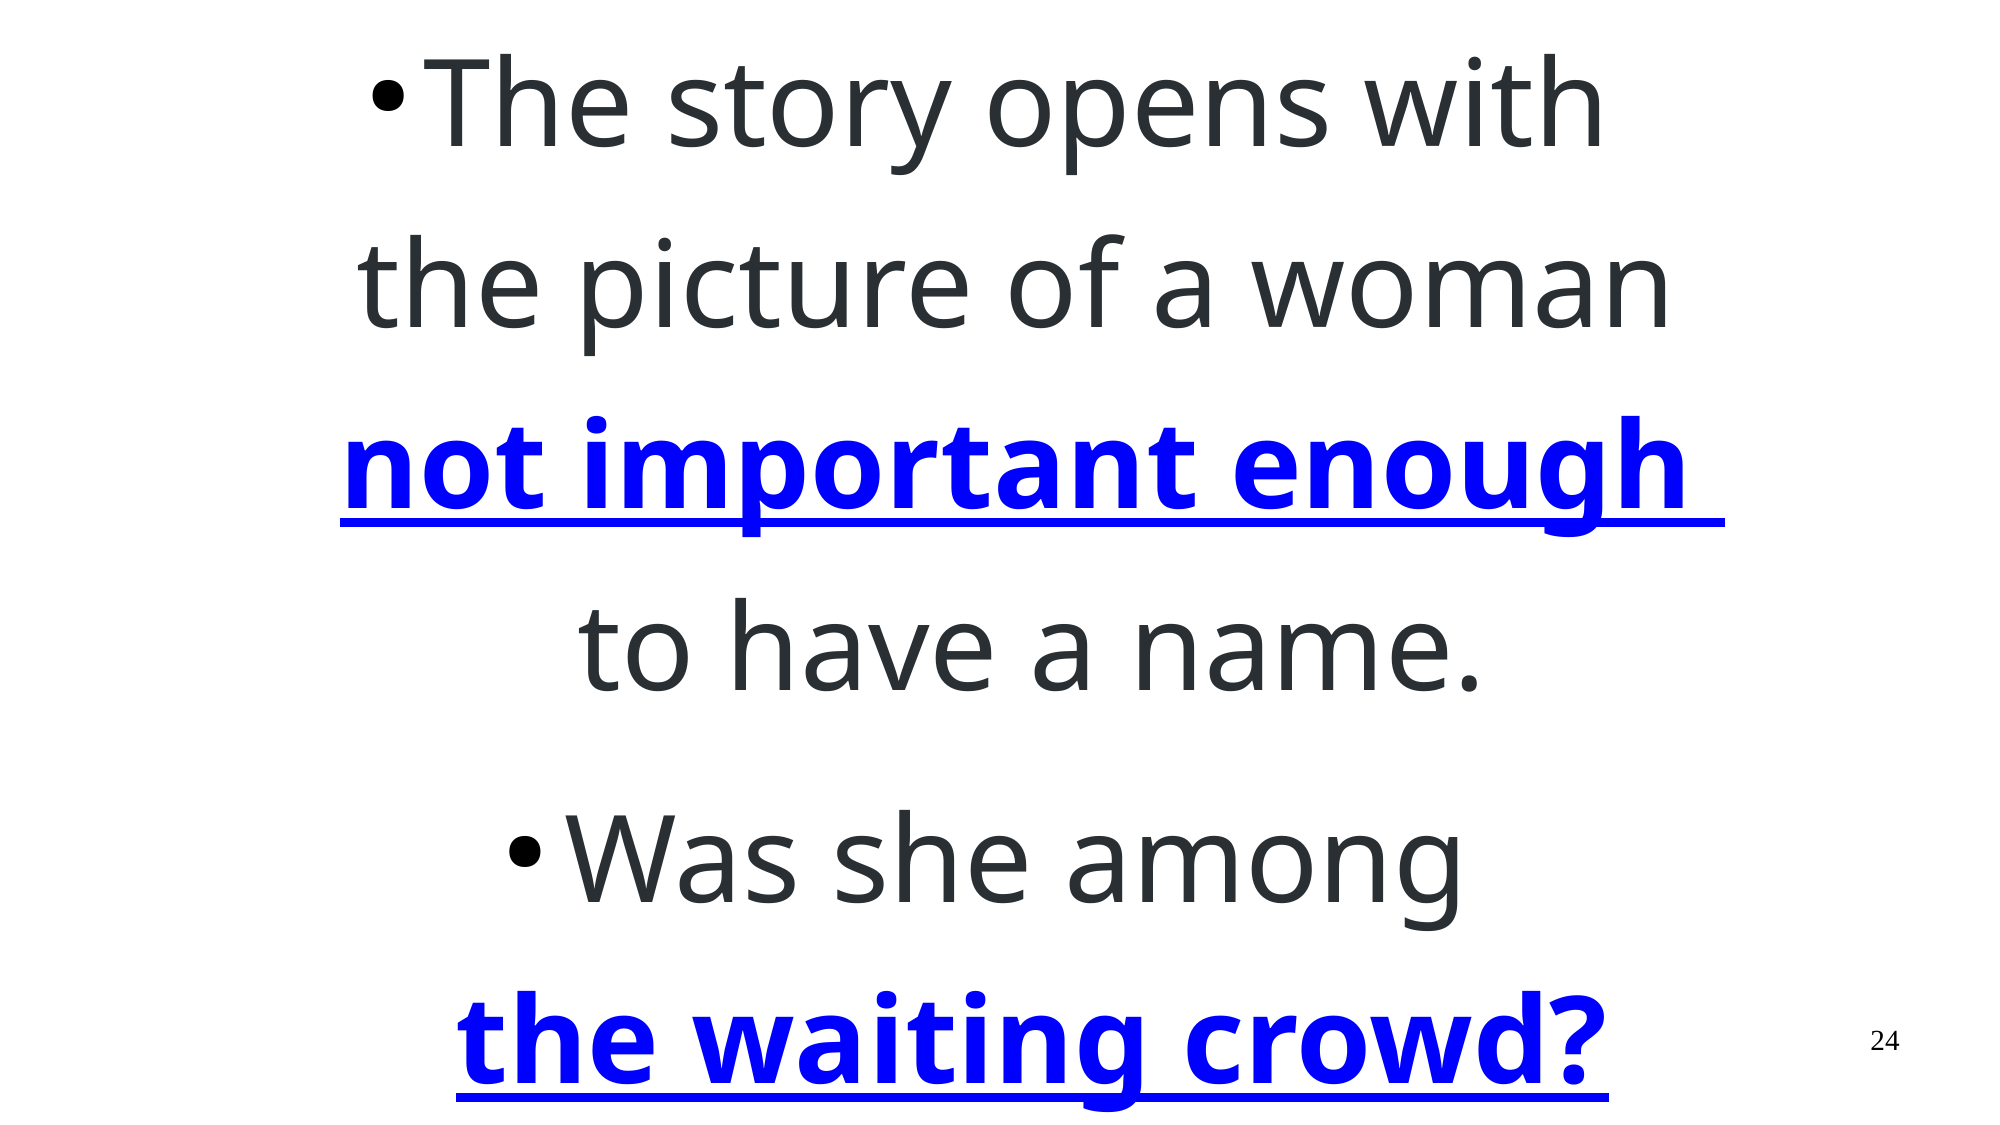

# The story opens with the picture of a woman not important enough to have a name.
Was she among
the waiting crowd?
24